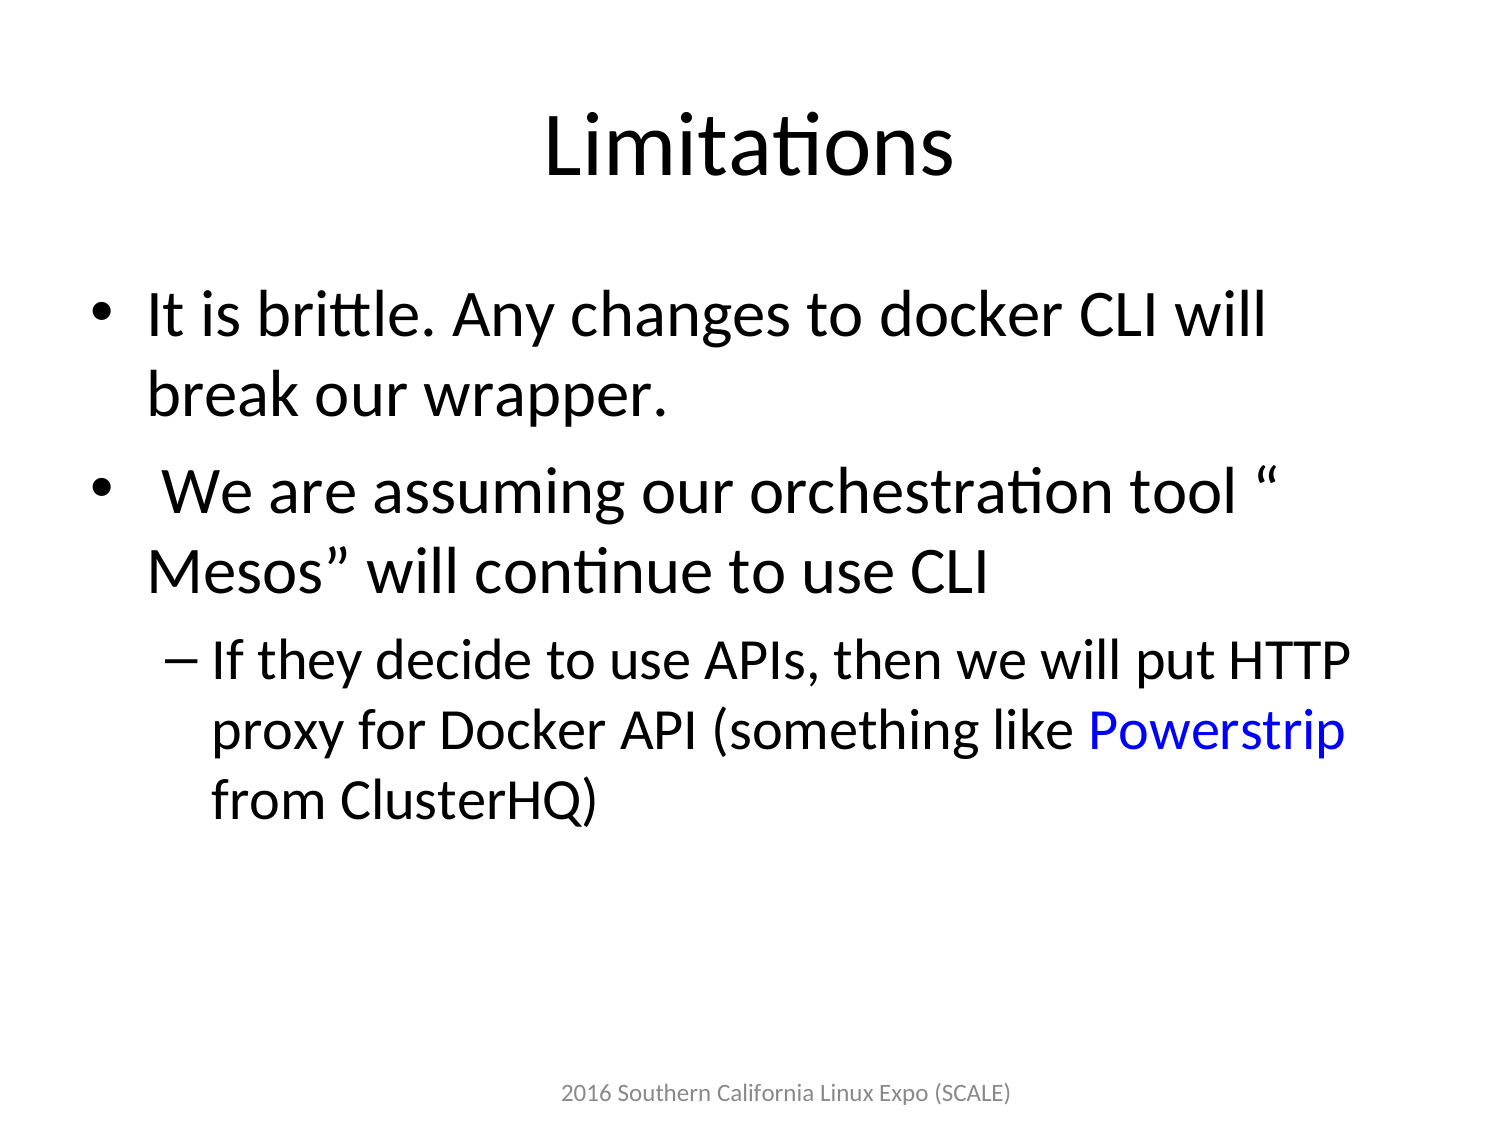

# Limitations
It is brittle. Any changes to docker CLI will break our wrapper.
 We are assuming our orchestration tool “ Mesos” will continue to use CLI
If they decide to use APIs, then we will put HTTP proxy for Docker API (something like Powerstrip from ClusterHQ)
2016 Southern California Linux Expo (SCALE)